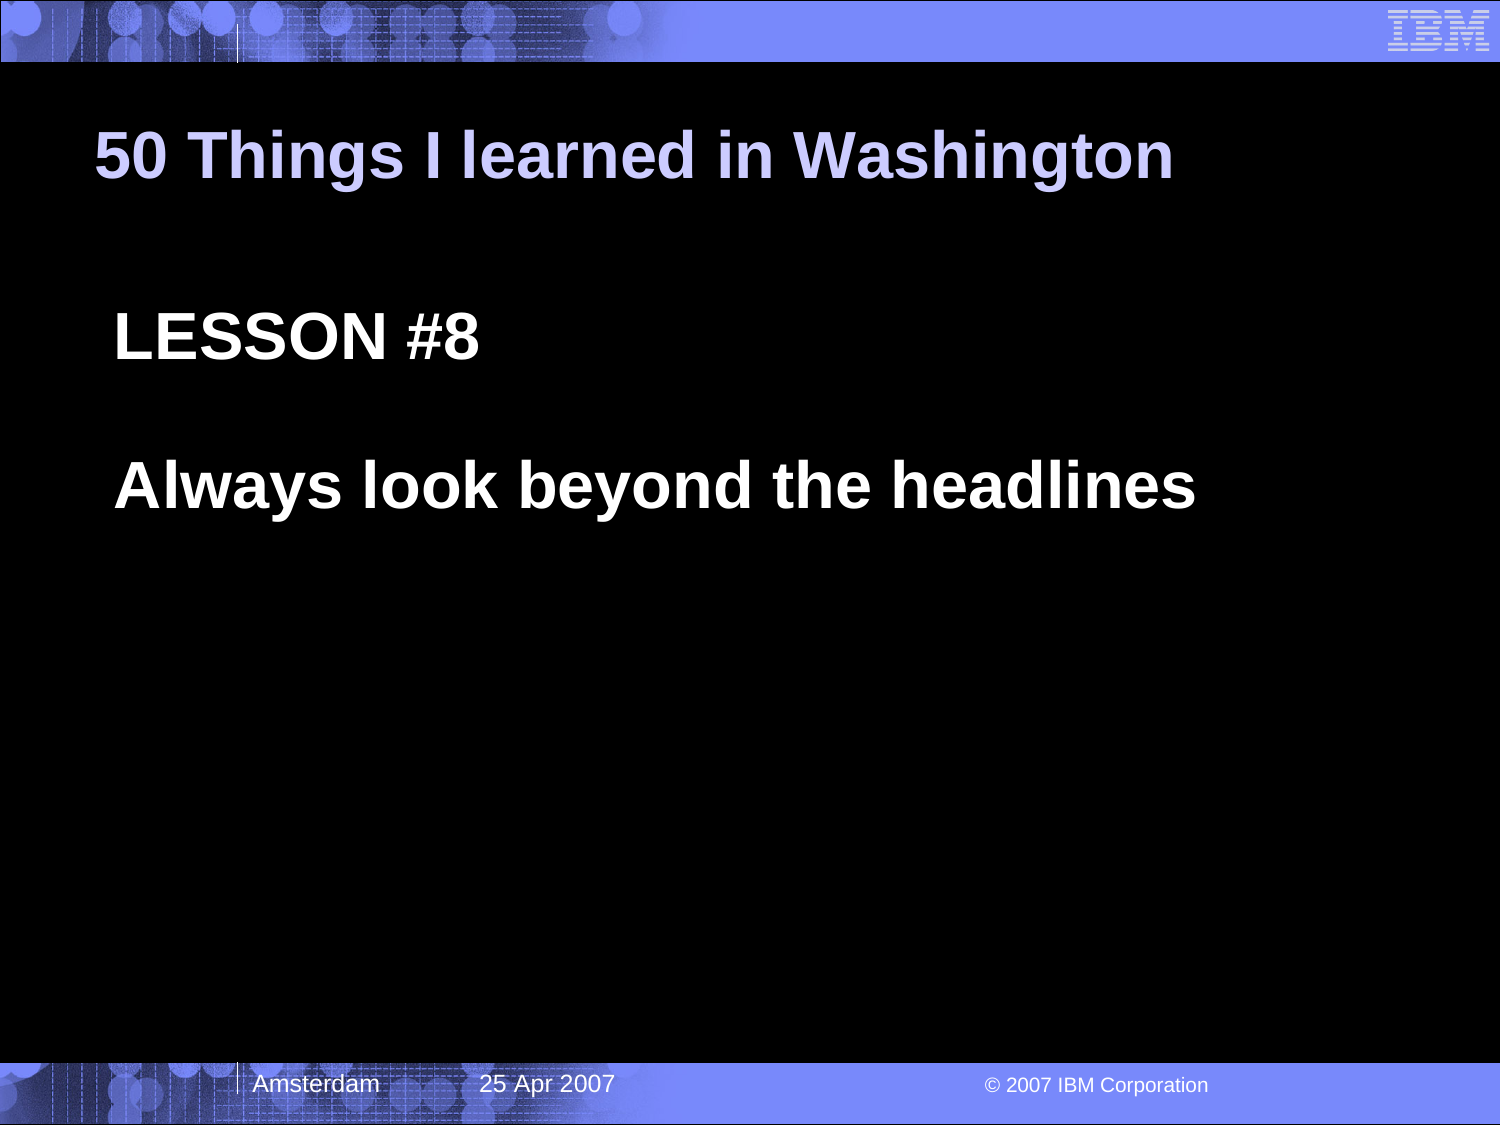

# 50 Things I learned in Washington
LESSON #8
Always look beyond the headlines